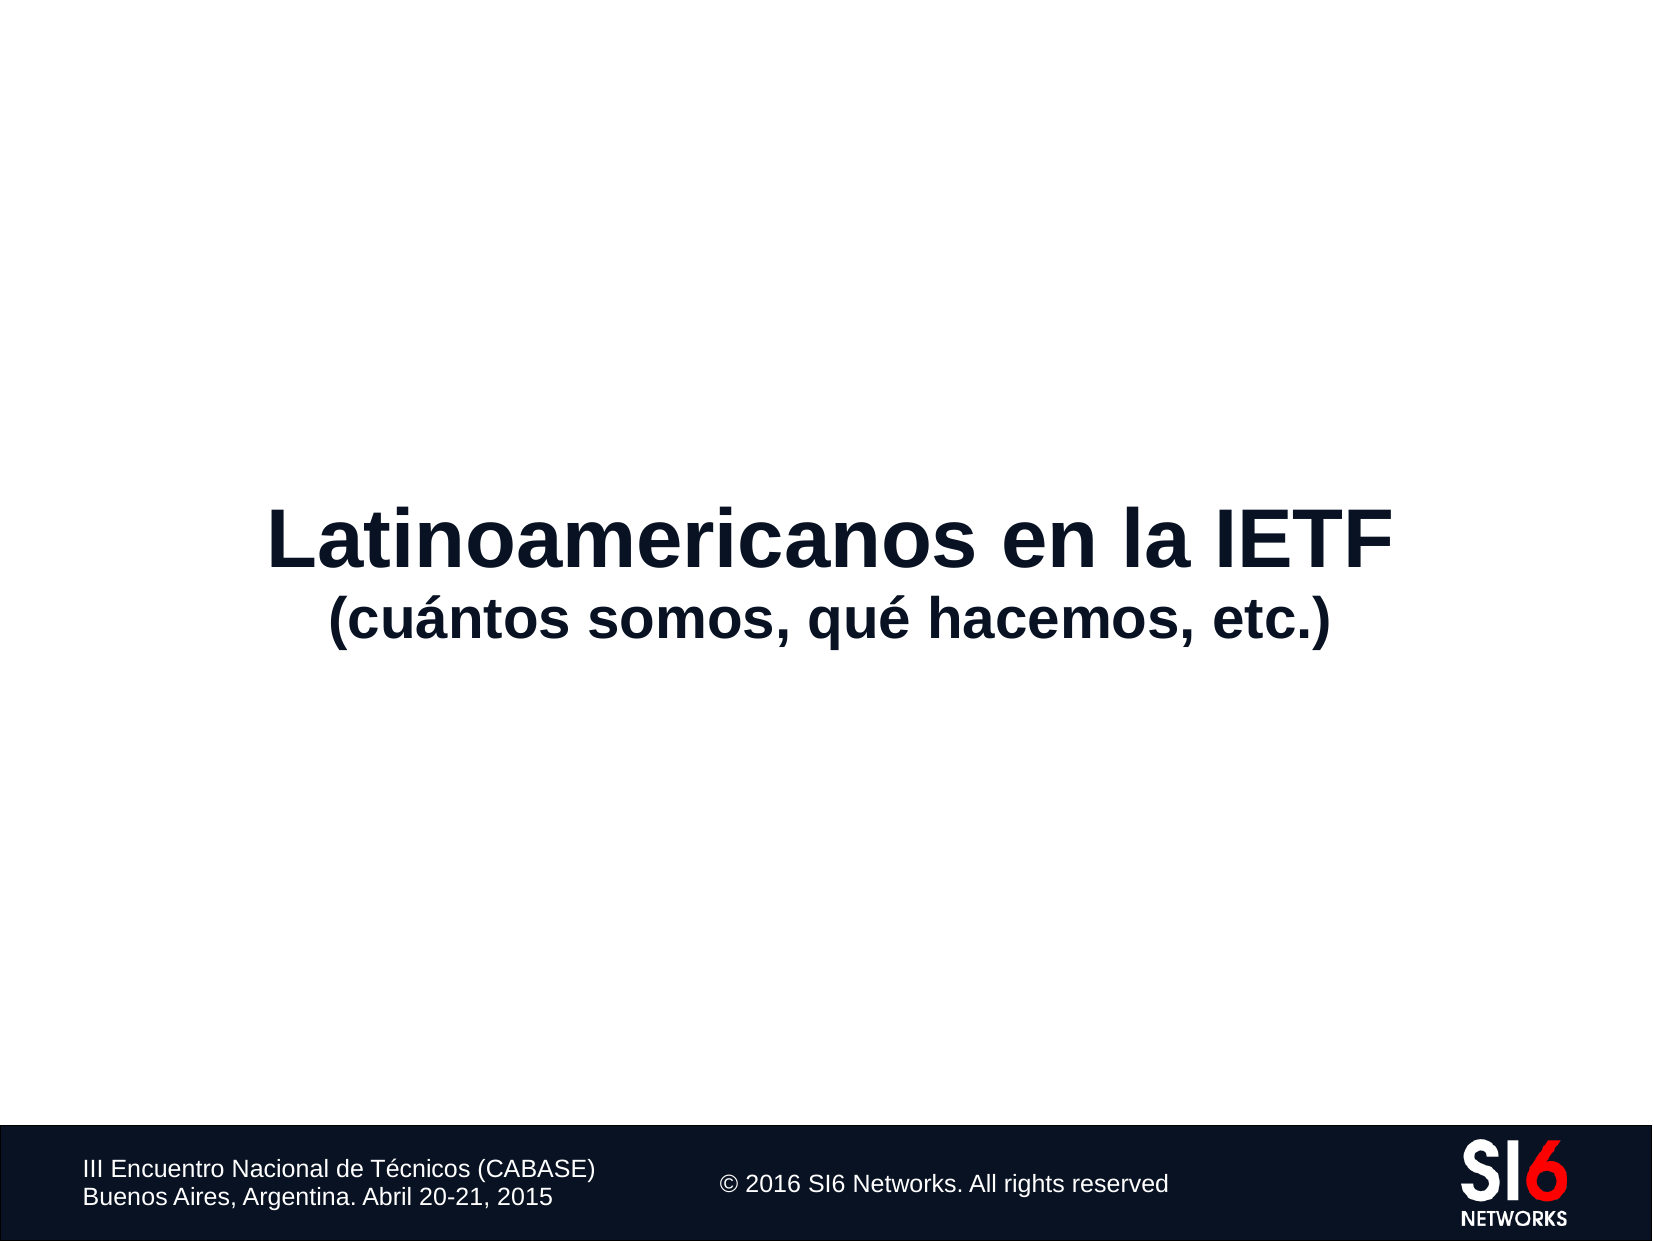

# Latinoamericanos en la IETF (cuántos somos, qué hacemos, etc.)
10